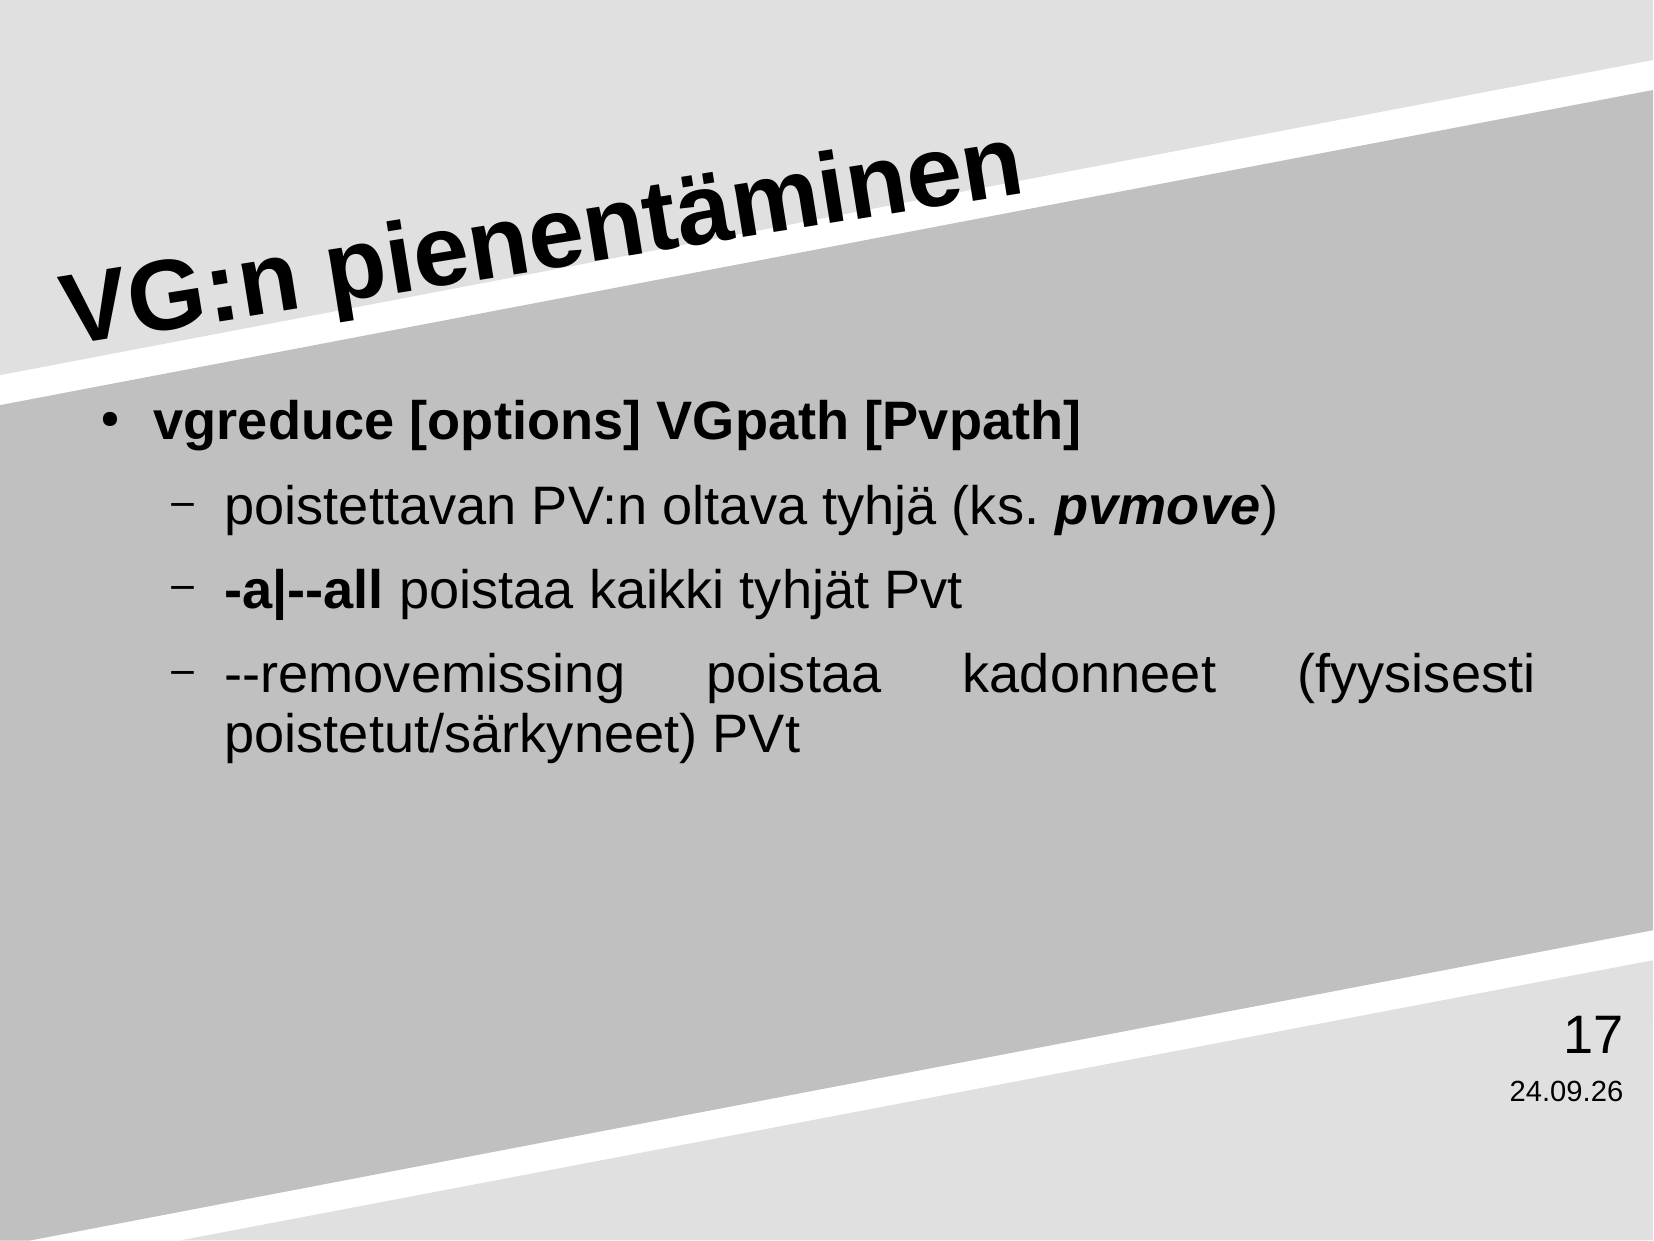

# VG:n pienentäminen
vgreduce [options] VGpath [Pvpath]
poistettavan PV:n oltava tyhjä (ks. pvmove)
-a|--all poistaa kaikki tyhjät Pvt
--removemissing poistaa kadonneet (fyysisesti poistetut/särkyneet) PVt
17